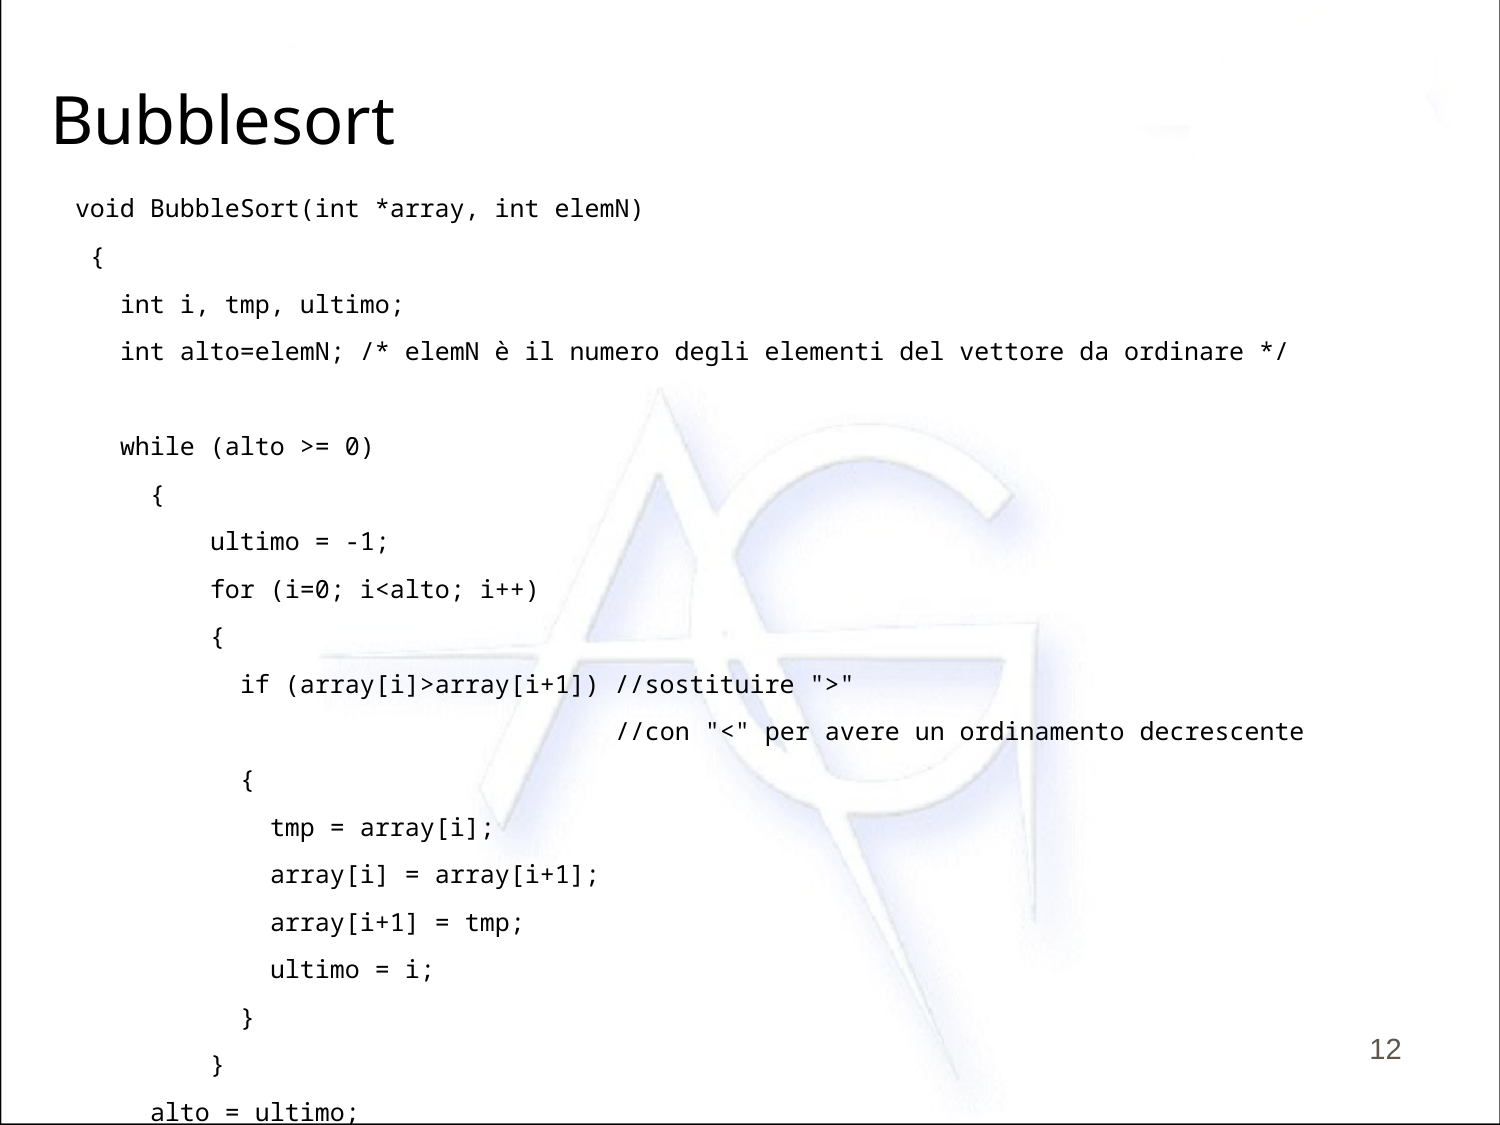

# Bubblesort
void BubbleSort(int *array, int elemN)
 {
 int i, tmp, ultimo;
 int alto=elemN; /* elemN è il numero degli elementi del vettore da ordinare */
 while (alto >= 0)
 {
 ultimo = -1;
 for (i=0; i<alto; i++)
 {
 if (array[i]>array[i+1]) //sostituire ">"
 //con "<" per avere un ordinamento decrescente
 {
 tmp = array[i];
 array[i] = array[i+1];
 array[i+1] = tmp;
 ultimo = i;
 }
 }
 alto = ultimo;
 }
 }
12